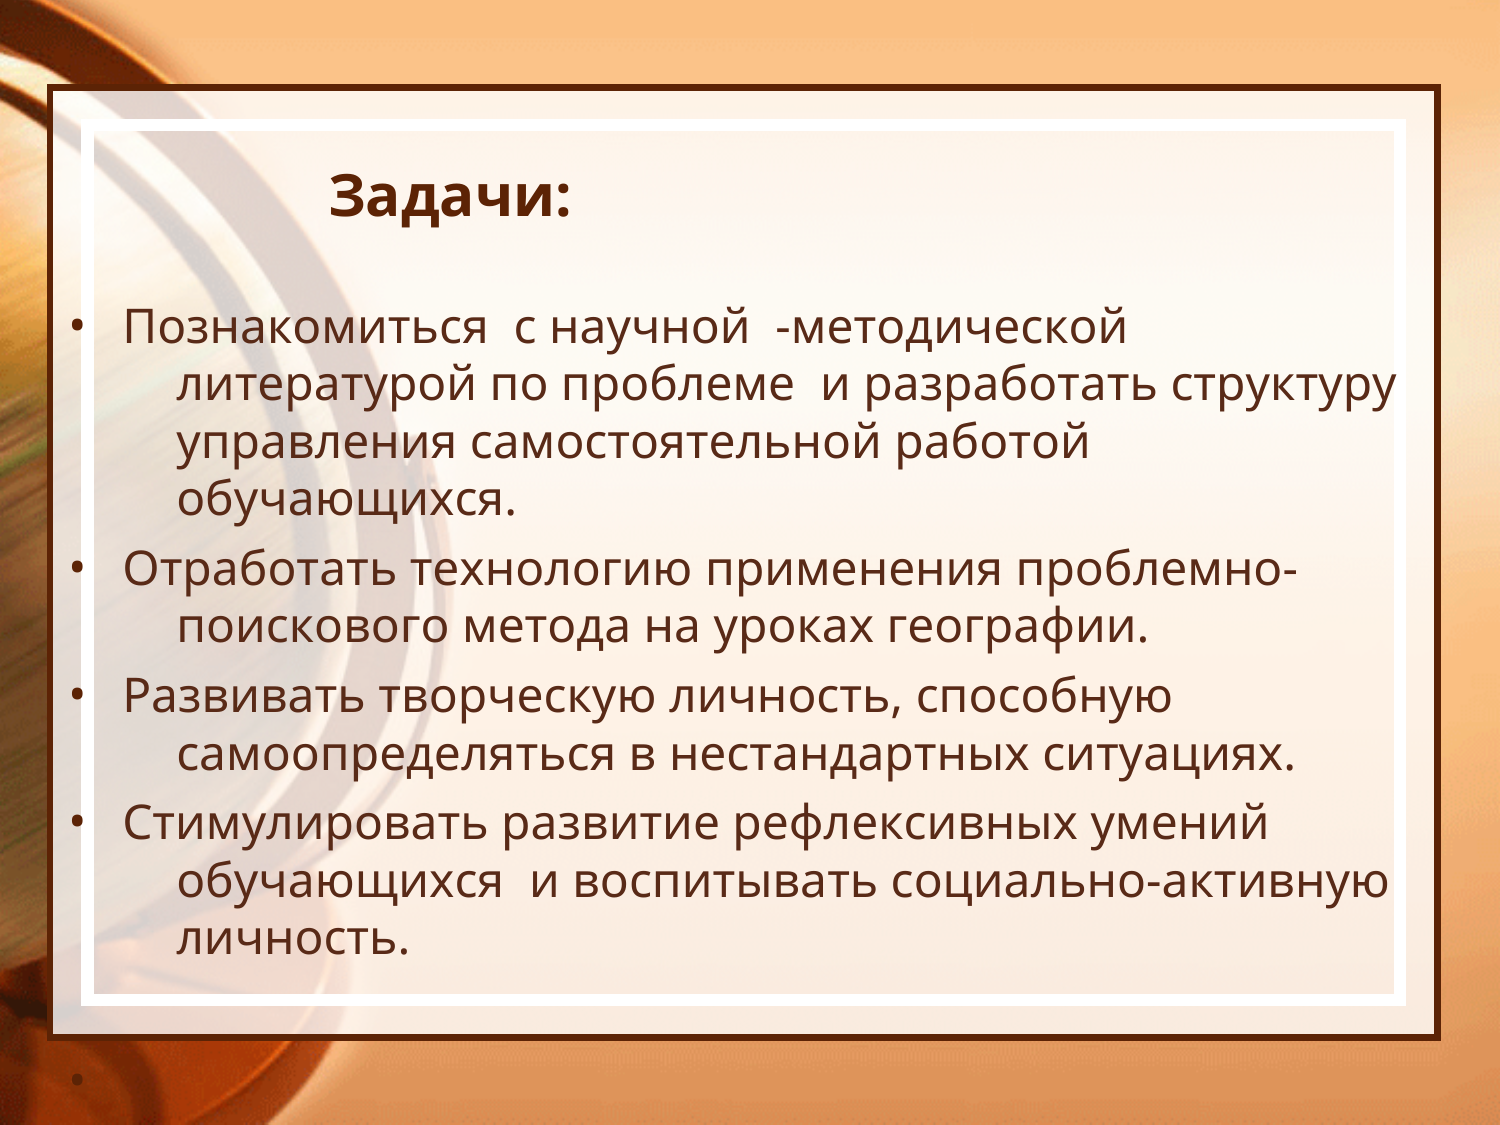

# Задачи:
Познакомиться с научной -методической литературой по проблеме и разработать структуру управления самостоятельной работой обучающихся.
Отработать технологию применения проблемно-поискового метода на уроках географии.
Развивать творческую личность, способную самоопределяться в нестандартных ситуациях.
Стимулировать развитие рефлексивных умений обучающихся и воспитывать социально-активную личность.